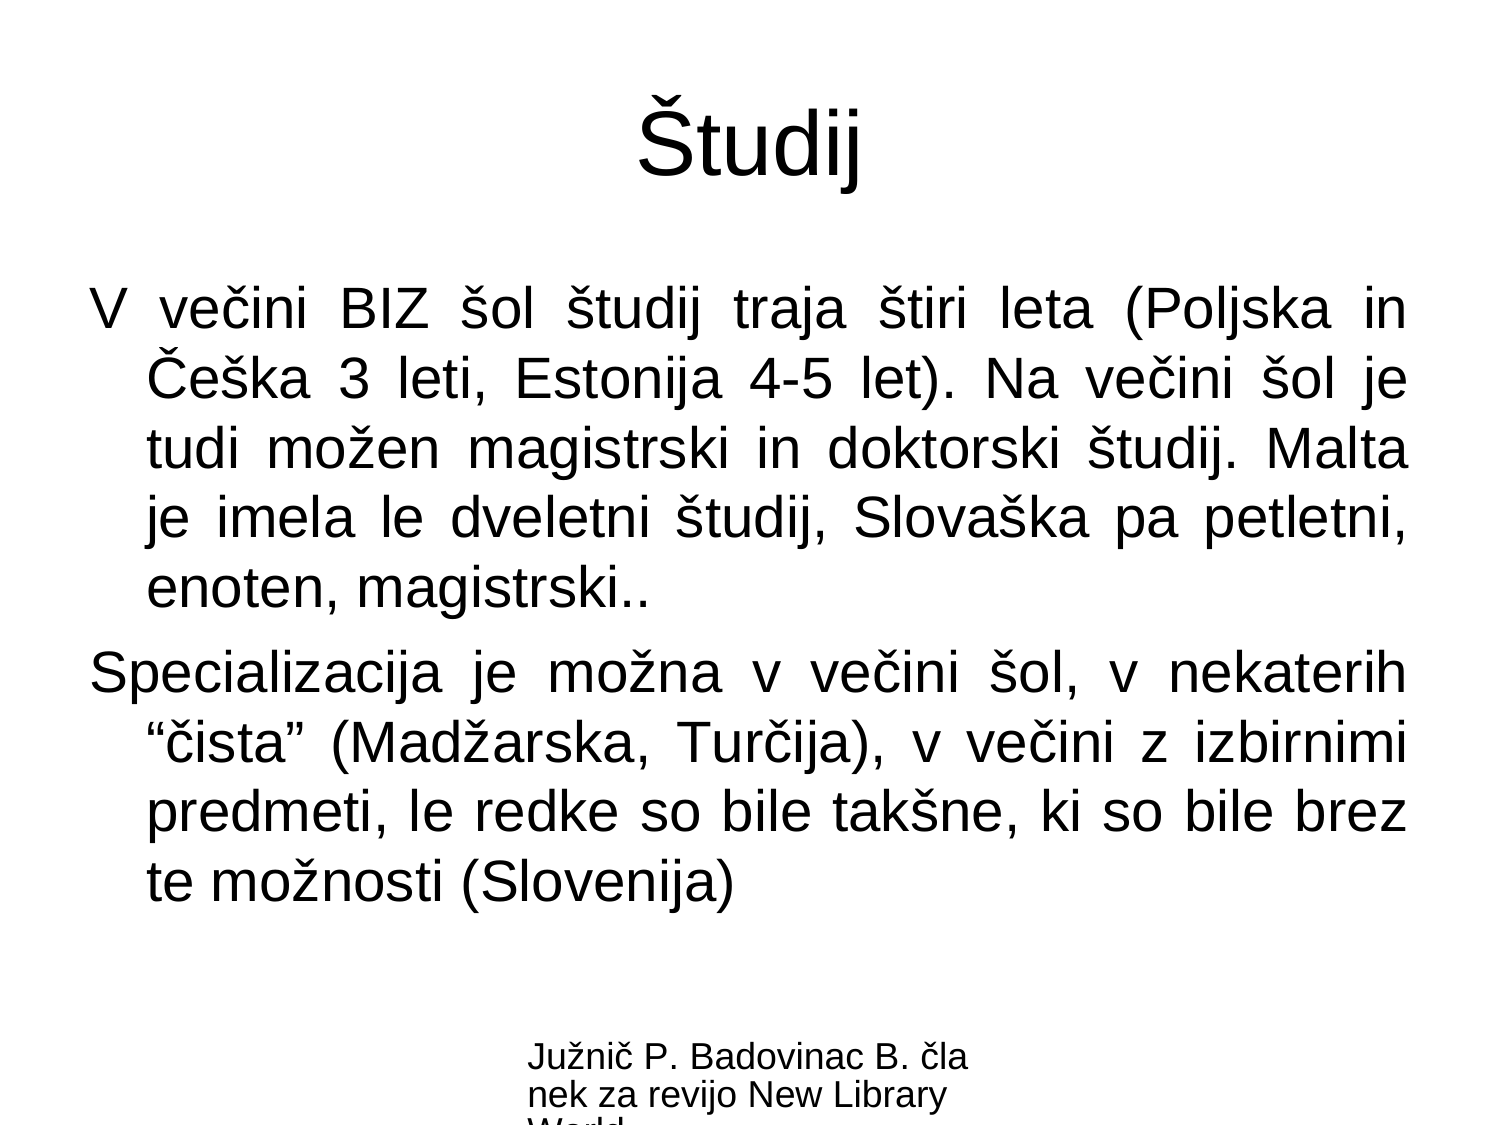

# Študij
V večini BIZ šol študij traja štiri leta (Poljska in Češka 3 leti, Estonija 4-5 let). Na večini šol je tudi možen magistrski in doktorski študij. Malta je imela le dveletni študij, Slovaška pa petletni, enoten, magistrski..
Specializacija je možna v večini šol, v nekaterih “čista” (Madžarska, Turčija), v večini z izbirnimi predmeti, le redke so bile takšne, ki so bile brez te možnosti (Slovenija)
Južnič P. Badovinac B. članek za revijo New Library World